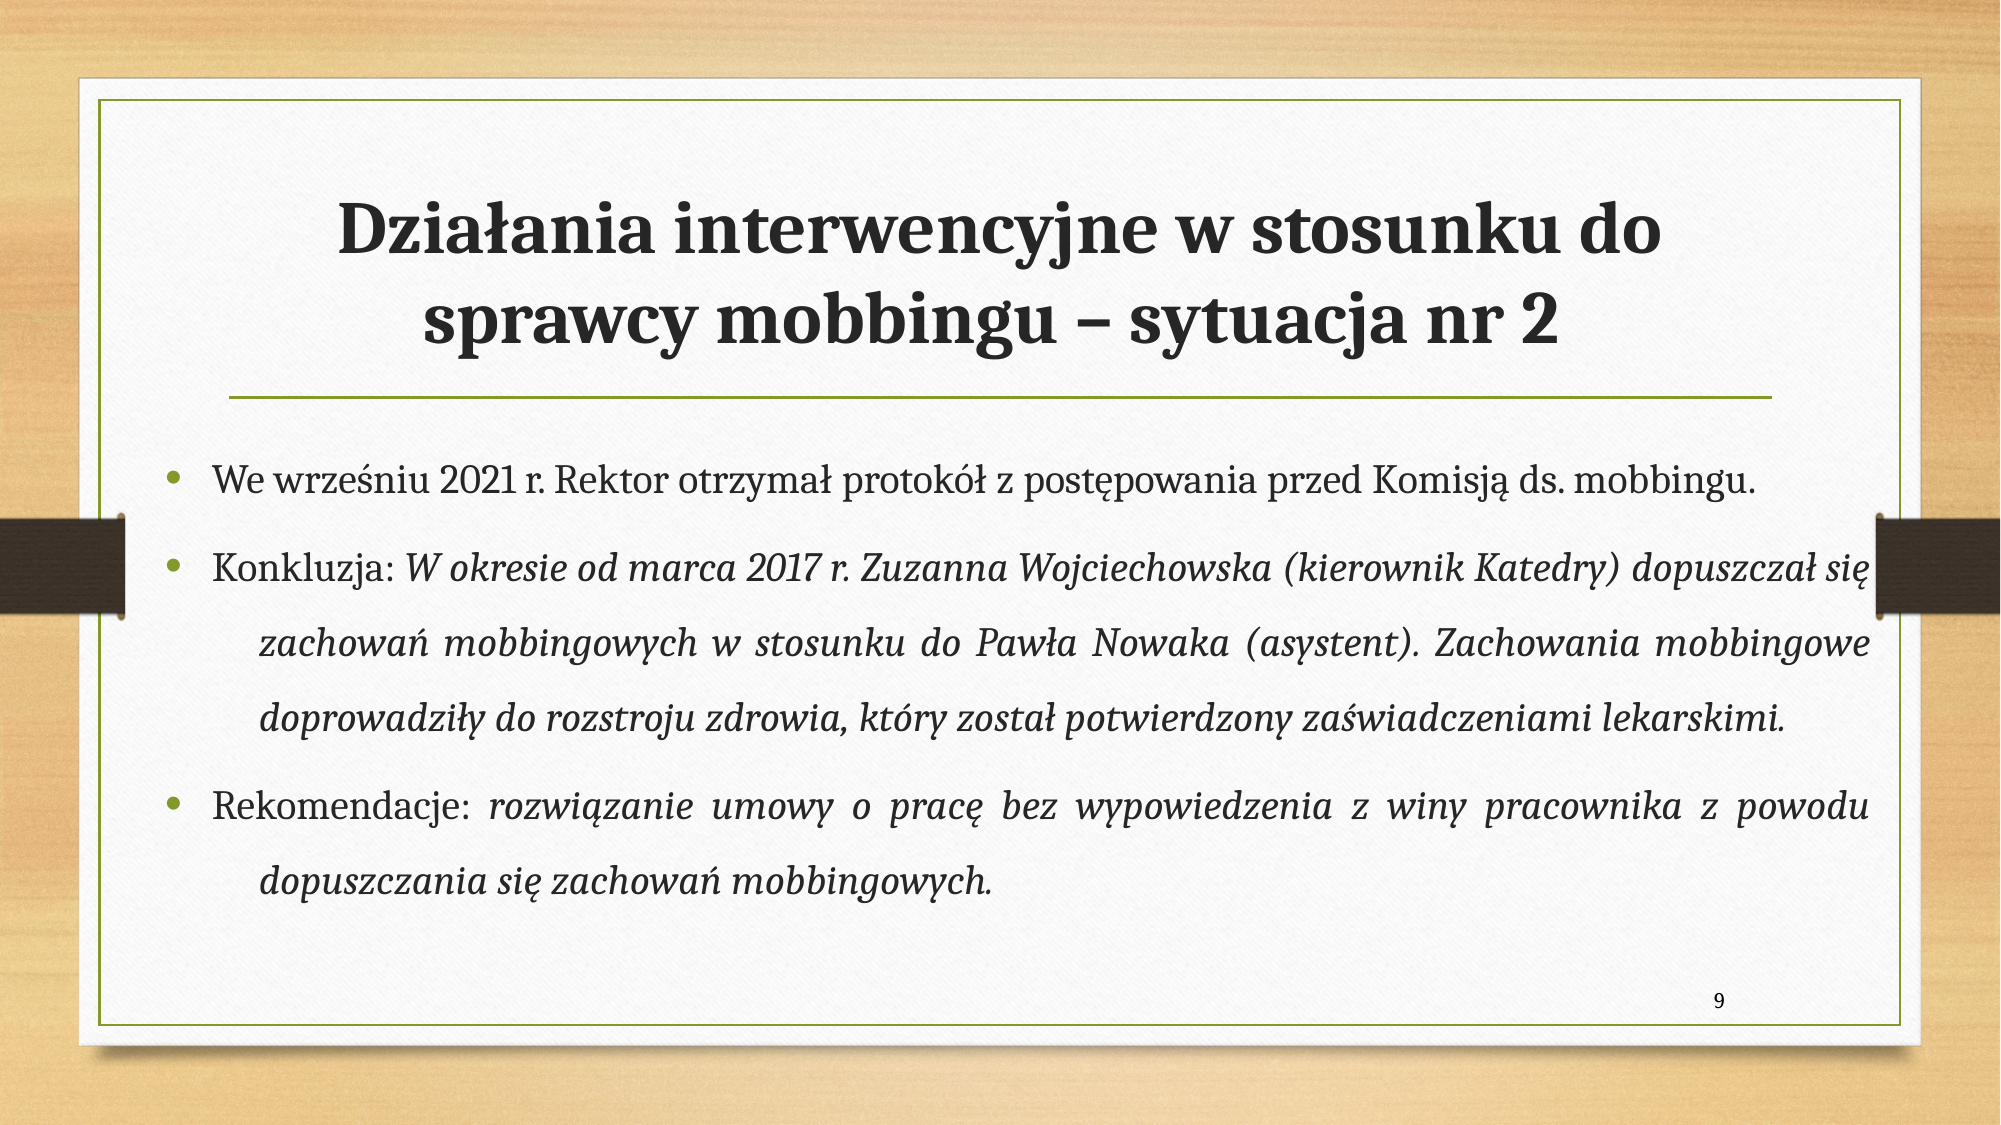

# Działania interwencyjne w stosunku do sprawcy mobbingu – sytuacja nr 2
We wrześniu 2021 r. Rektor otrzymał protokół z postępowania przed Komisją ds. mobbingu.
Konkluzja: W okresie od marca 2017 r. Zuzanna Wojciechowska (kierownik Katedry) dopuszczał się zachowań mobbingowych w stosunku do Pawła Nowaka (asystent). Zachowania mobbingowe doprowadziły do rozstroju zdrowia, który został potwierdzony zaświadczeniami lekarskimi.
Rekomendacje: rozwiązanie umowy o pracę bez wypowiedzenia z winy pracownika z powodu dopuszczania się zachowań mobbingowych.